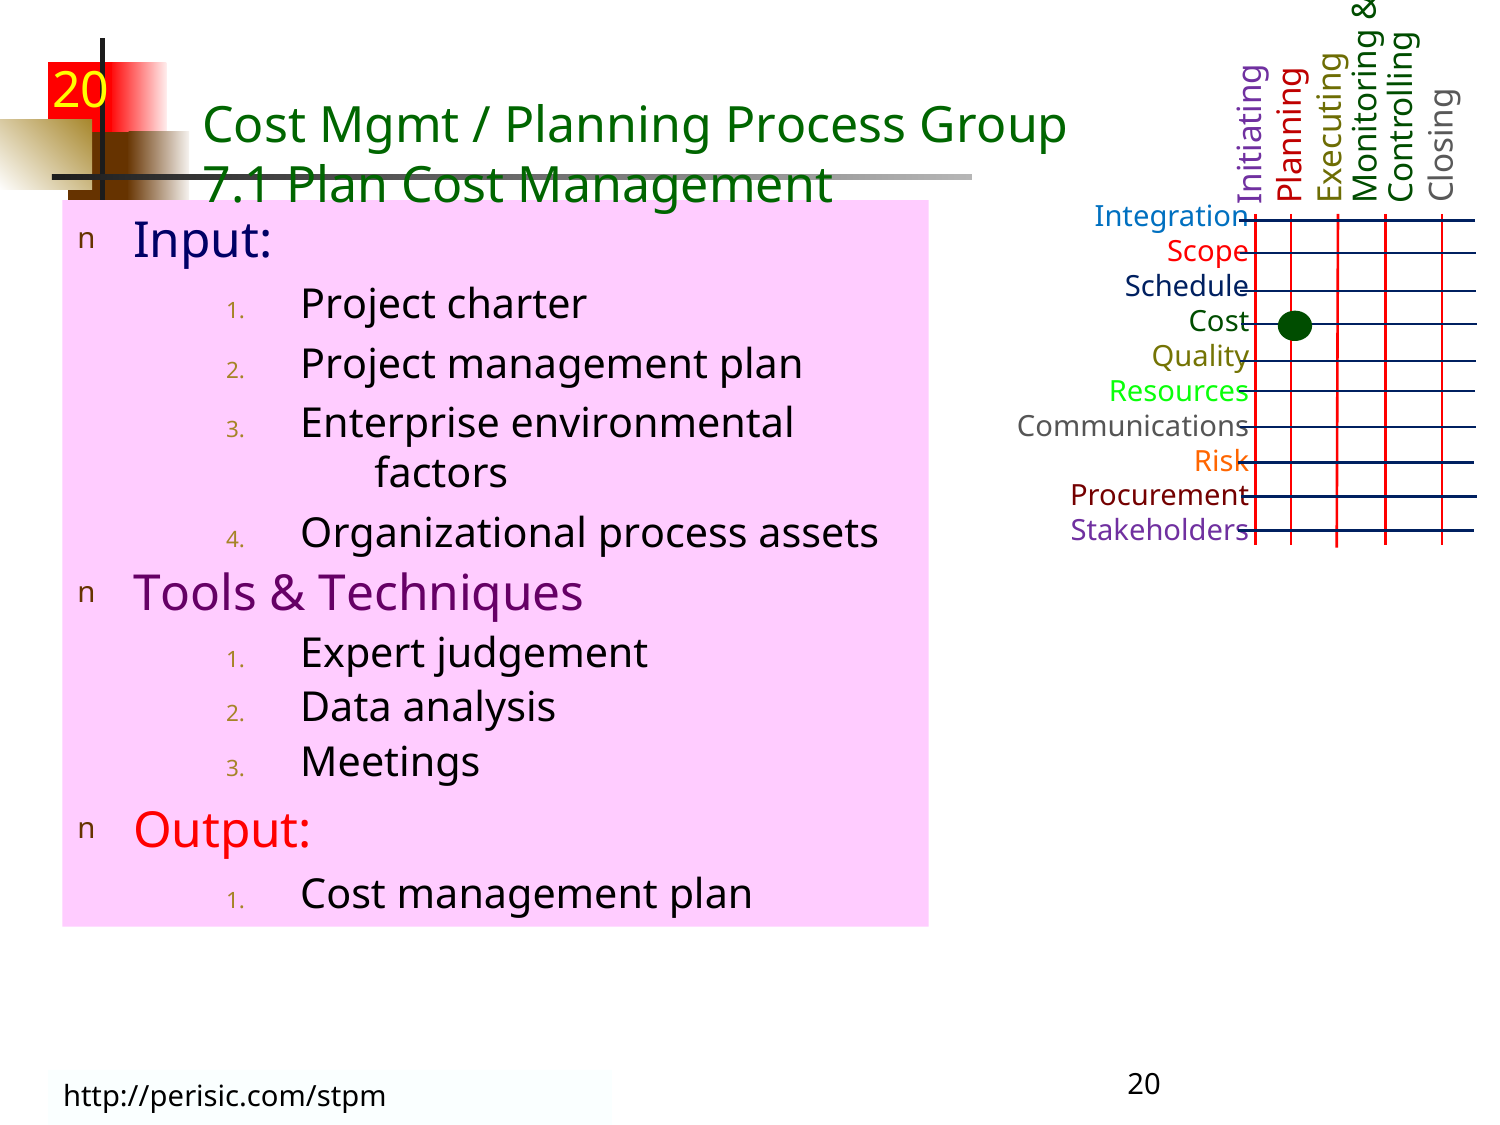

Initiating
Planning
Executing
Monitoring &
Controlling
Closing
Integration
Scope
Schedule
Cost
Quality
Resources
Communications
Risk
Procurement
Stakeholders
Cost Mgmt / Planning Process Group
7.1 Plan Cost Management
# Input:
Project charter
Project management plan
Enterprise environmental factors
Organizational process assets
Tools & Techniques
Expert judgement
Data analysis
Meetings
Output:
Cost management plan
19
http://perisic.com/stpm